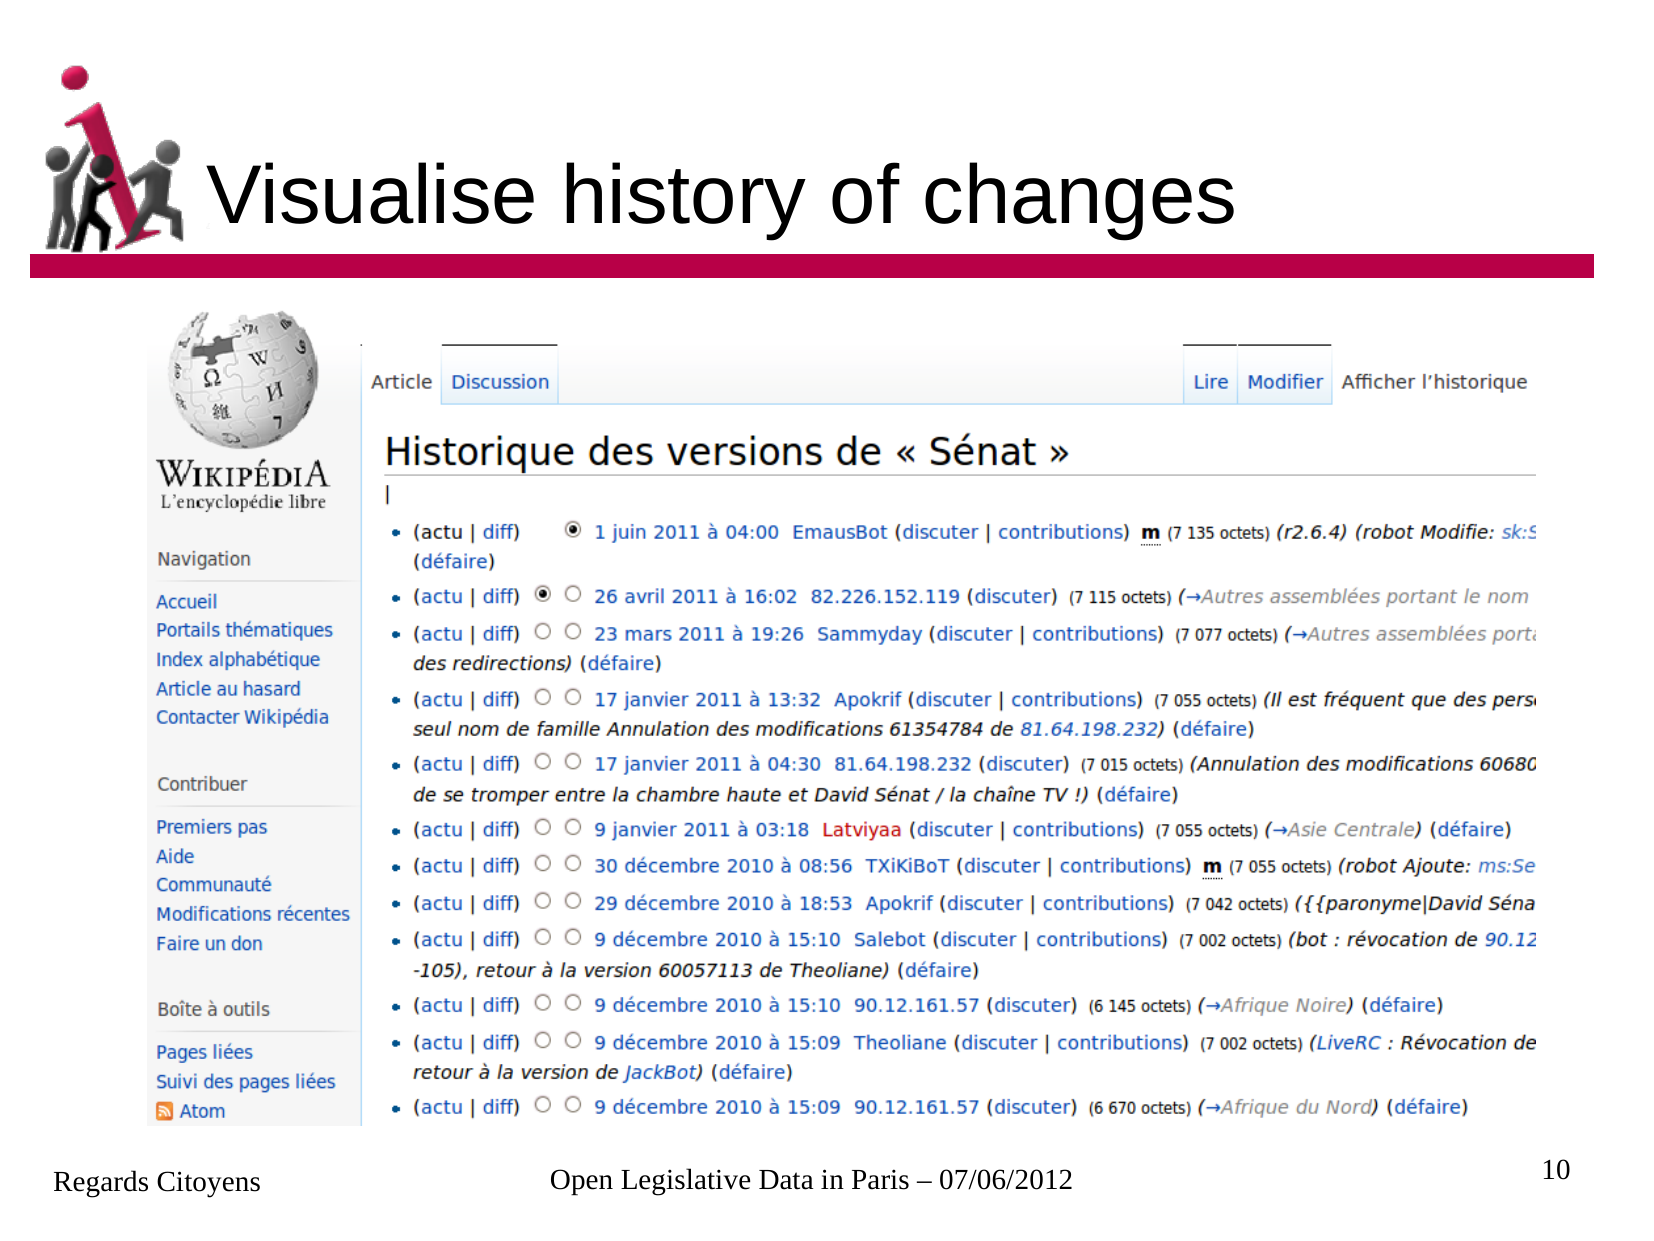

# Visualise history of changes
10
Présentation au Sénat - 31 mai 2012